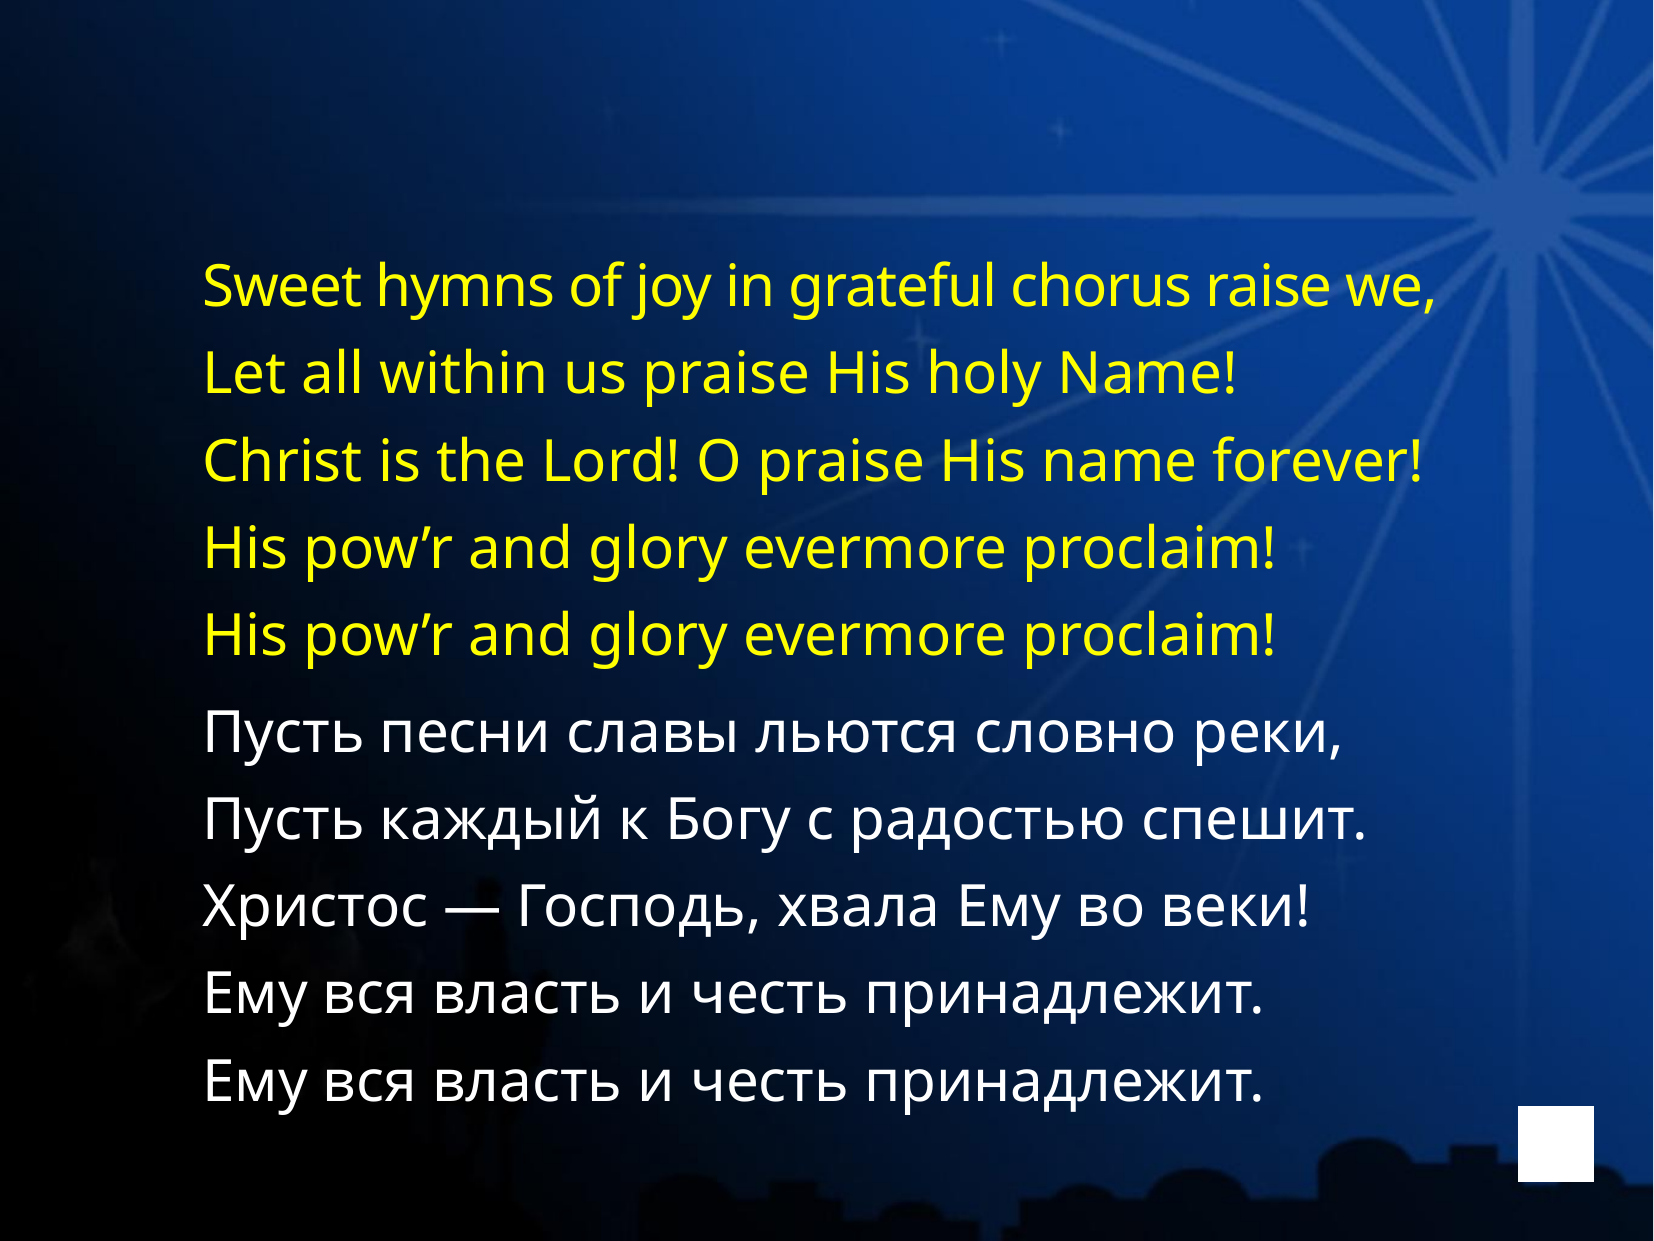

Sweet hymns of joy in grateful chorus raise we,
	Let all within us praise His holy Name!
	Christ is the Lord! O praise His name forever!
	His pow’r and glory evermore proclaim!
	His pow’r and glory evermore proclaim!
	Пусть песни славы льются словно реки,
	Пусть каждый к Богу с радостью спешит.
	Христос — Господь, хвала Ему во веки!
	Ему вся власть и честь принадлежит.
	Ему вся власть и честь принадлежит.